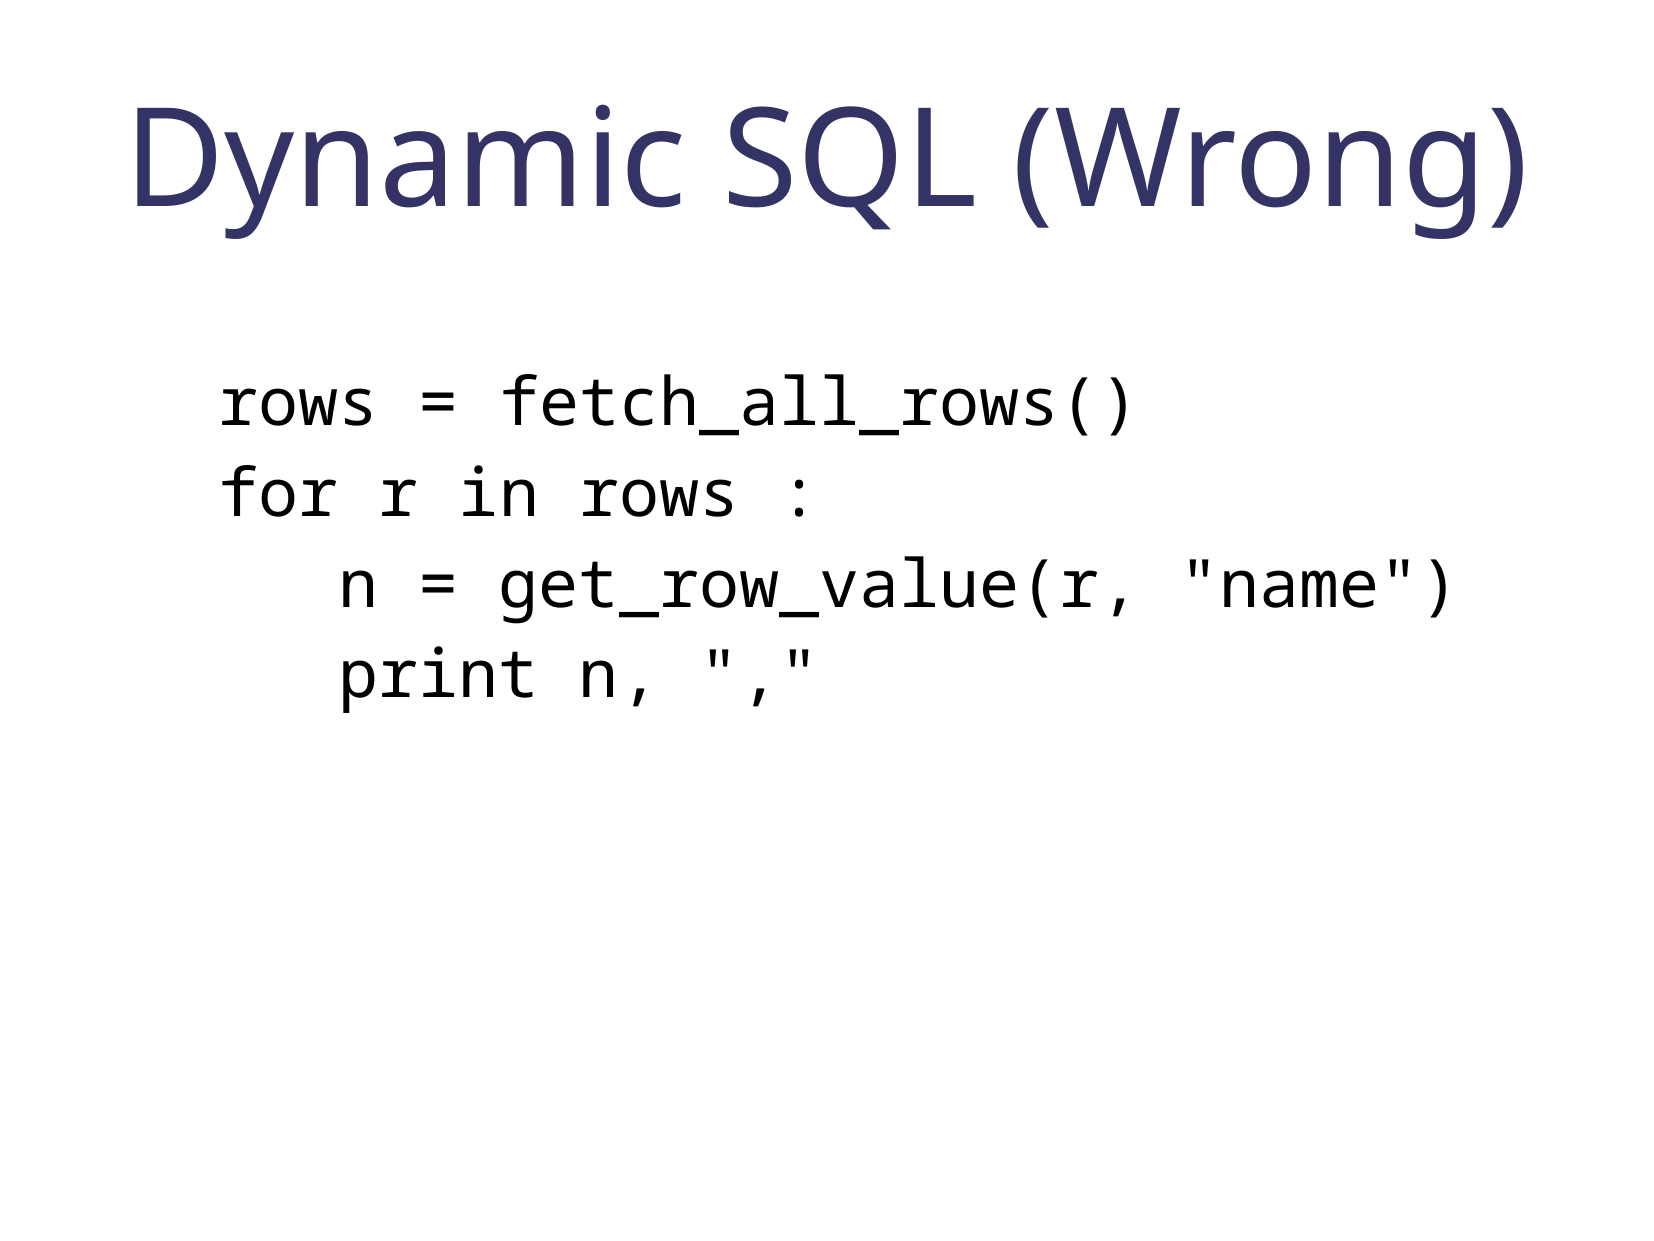

# Dynamic SQL (Wrong)
 rows = fetch_all_rows()
 for r in rows :
 n = get_row_value(r, "name")
 print n, ","